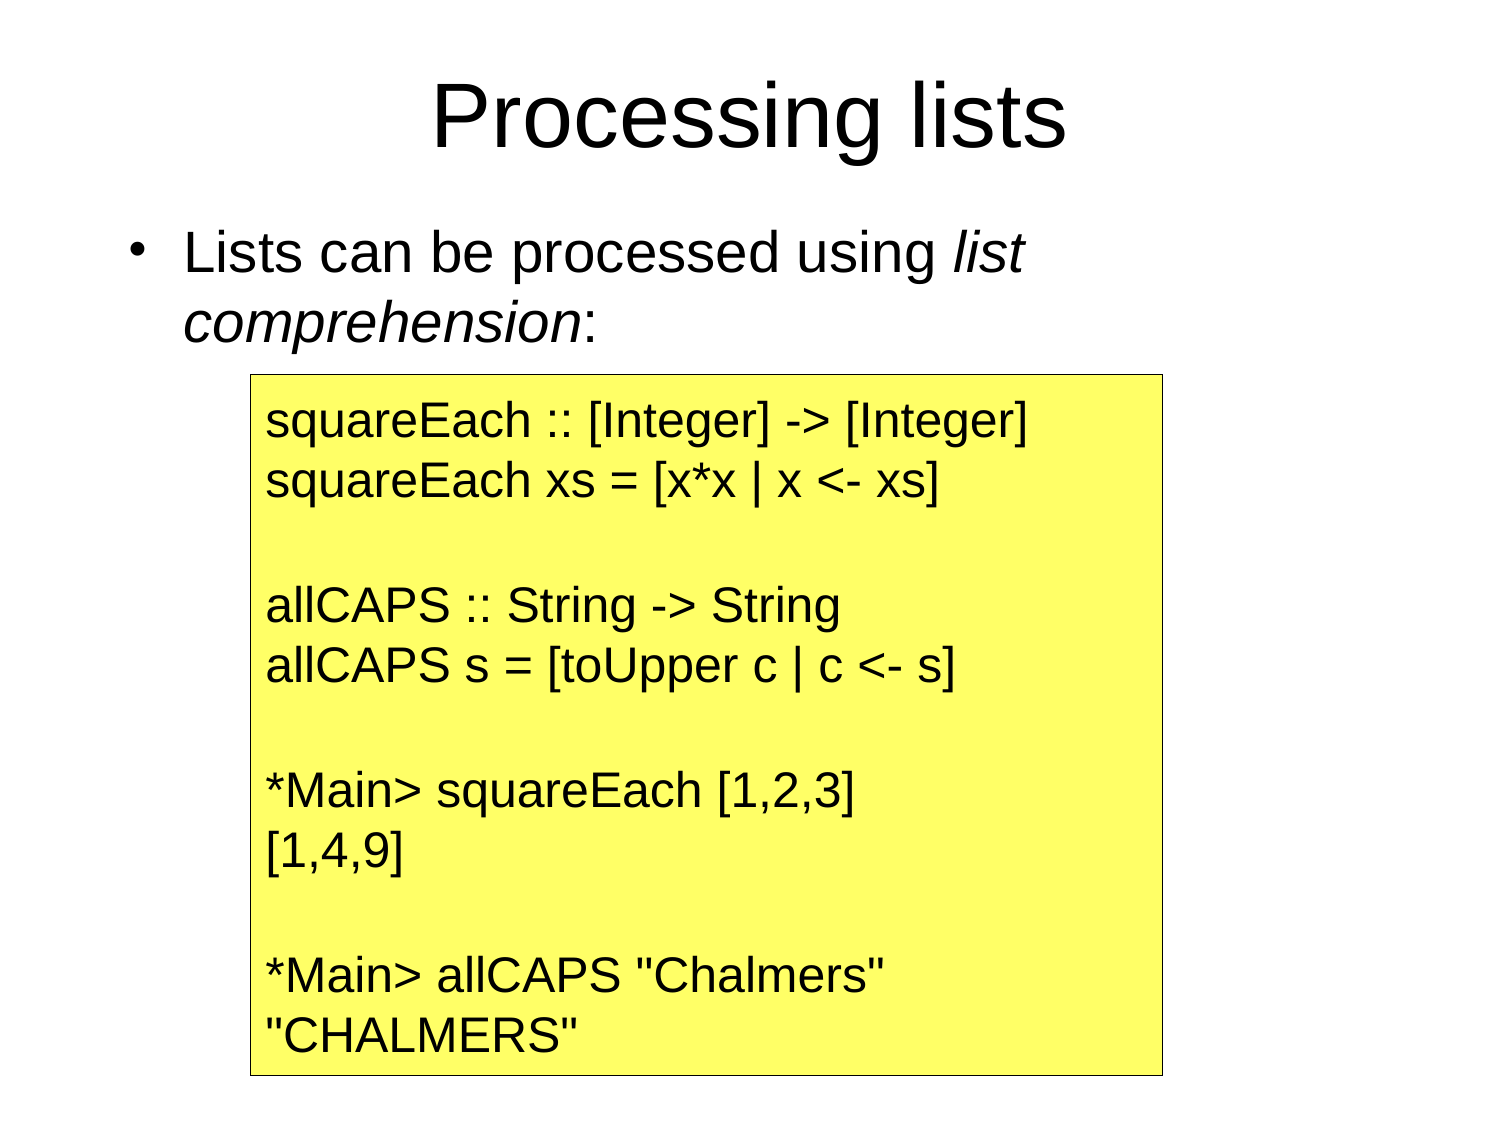

# Processing lists
Lists can be processed using list comprehension:
squareEach :: [Integer] -> [Integer]
squareEach xs = [x*x | x <- xs]
allCAPS :: String -> String
allCAPS s = [toUpper c | c <- s]
*Main> squareEach [1,2,3]
[1,4,9]
*Main> allCAPS "Chalmers"
"CHALMERS"